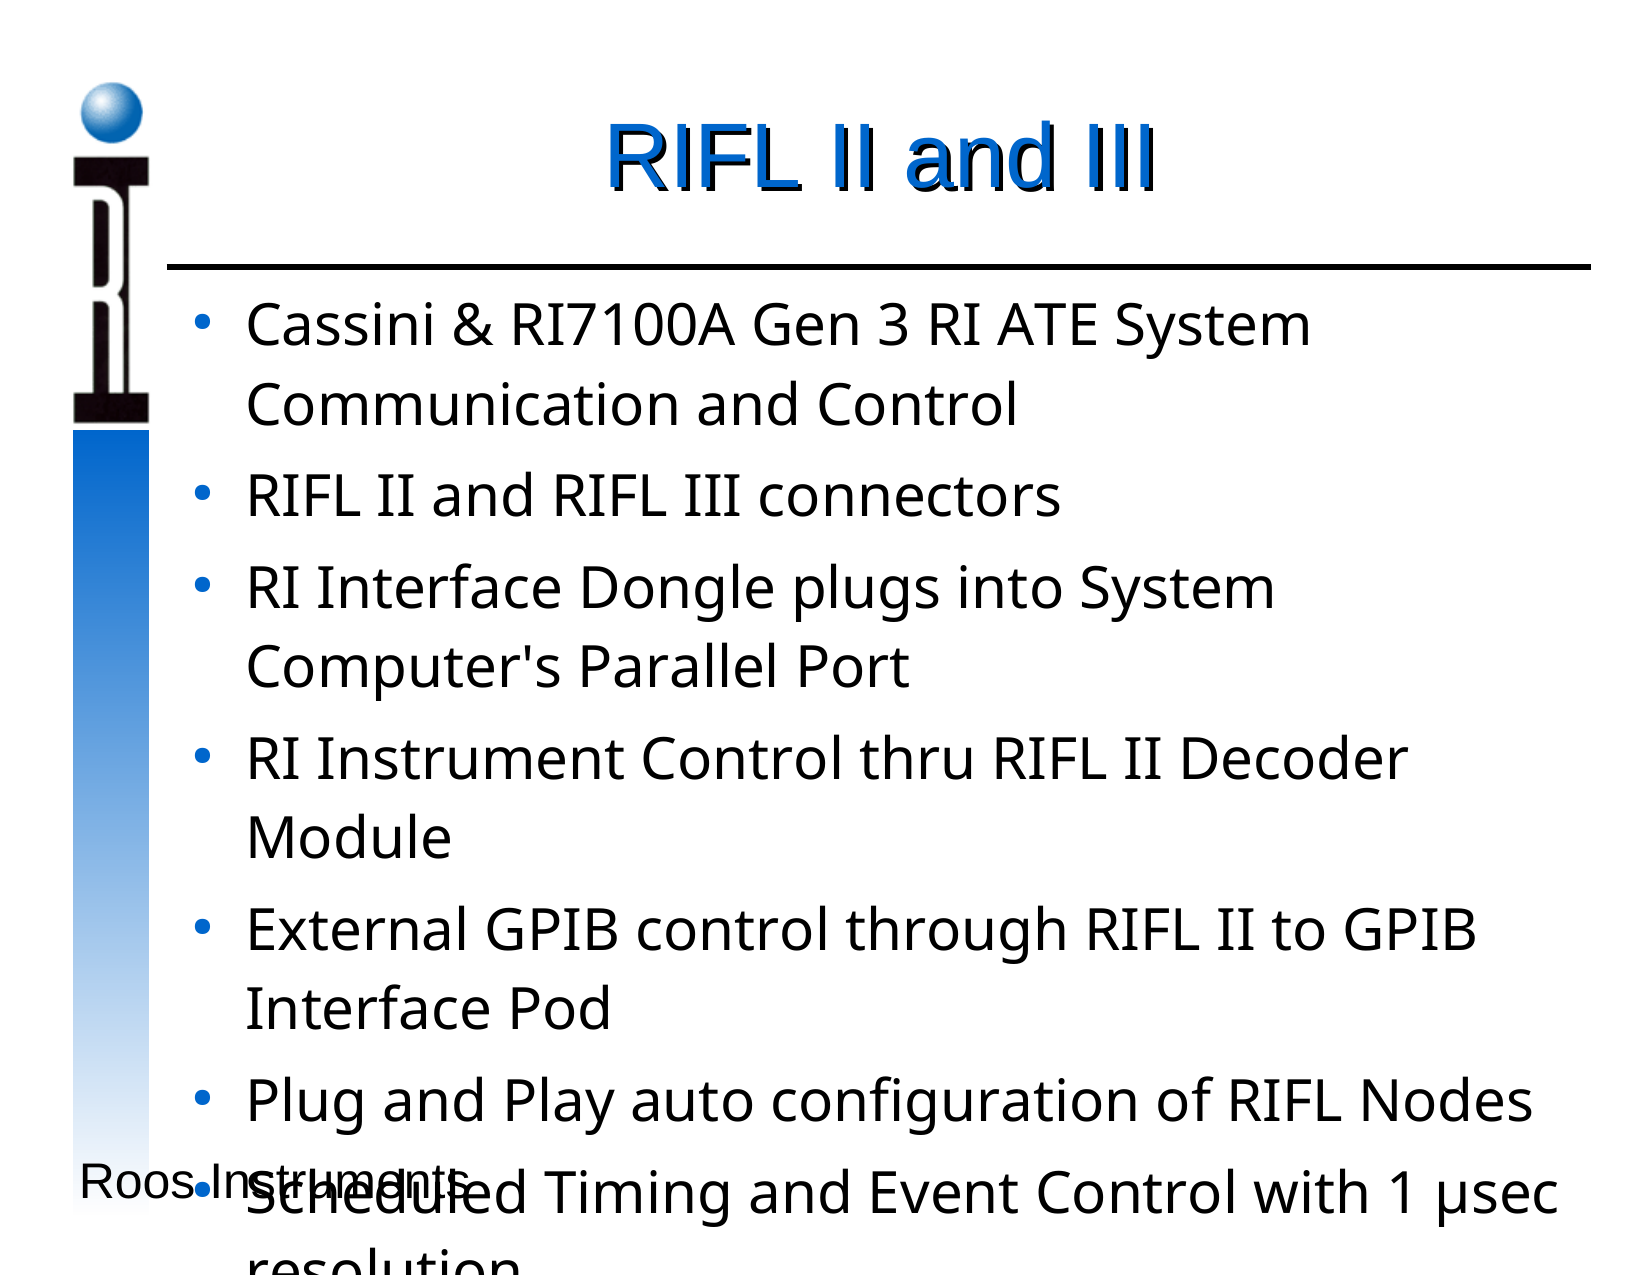

# RIFL II and III
Cassini & RI7100A Gen 3 RI ATE System Communication and Control
RIFL II and RIFL III connectors
RI Interface Dongle plugs into System Computer's Parallel Port
RI Instrument Control thru RIFL II Decoder Module
External GPIB control through RIFL II to GPIB Interface Pod
Plug and Play auto configuration of RIFL Nodes
Scheduled Timing and Event Control with 1 µsec resolution